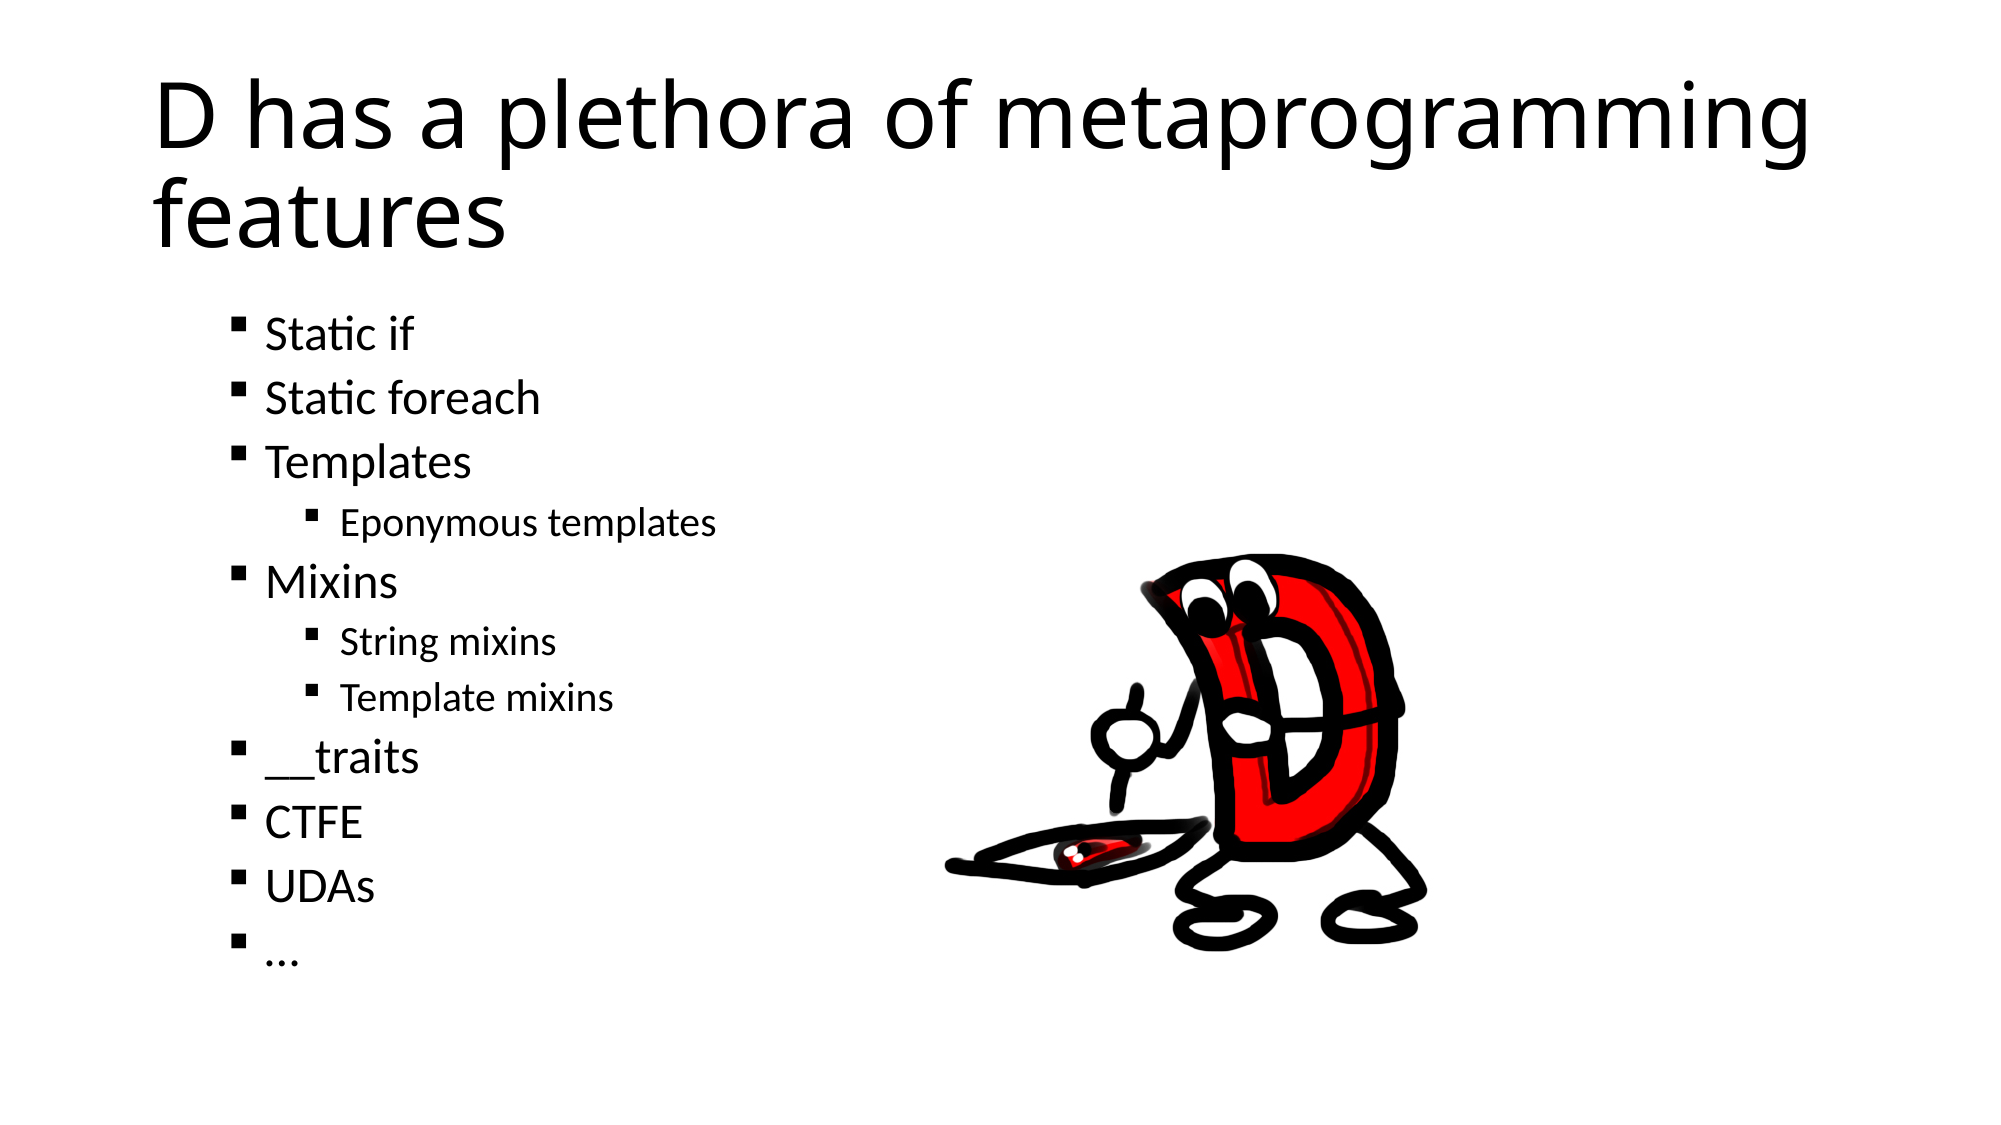

# D has a plethora of metaprogramming features
Static if
Static foreach
Templates
Eponymous templates
Mixins
String mixins
Template mixins
__traits
CTFE
UDAs
…